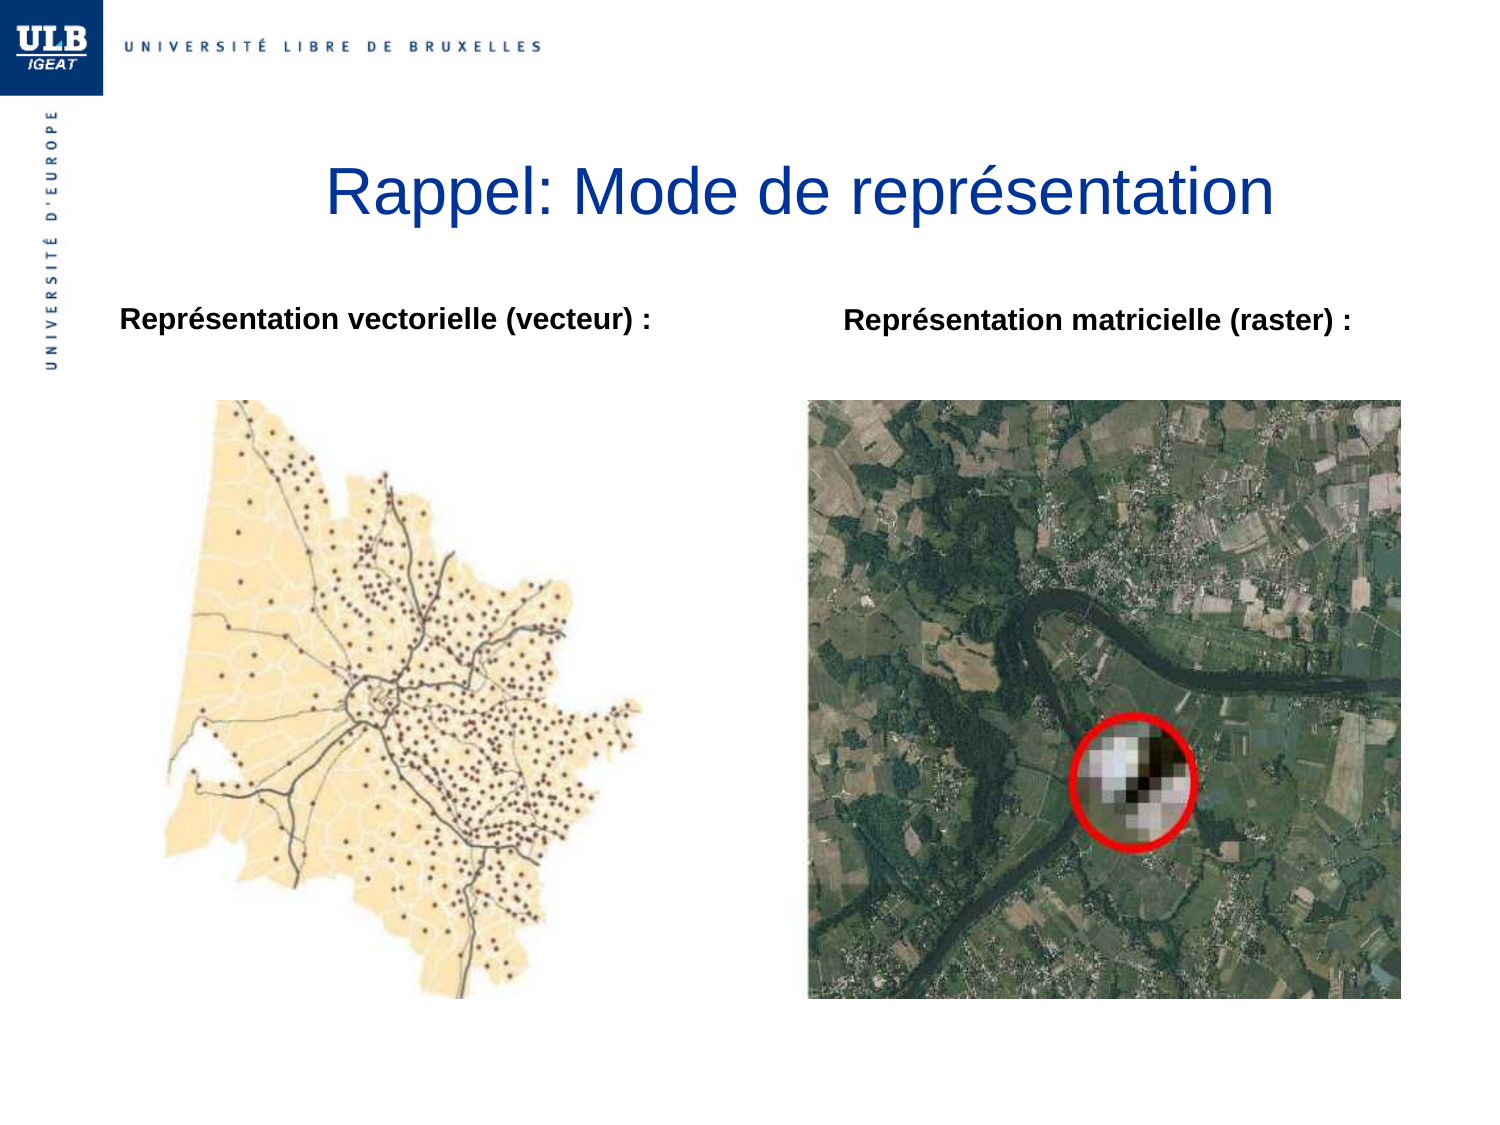

# Rappel: Mode de représentation
Représentation vectorielle (vecteur) :
Représentation matricielle (raster) :